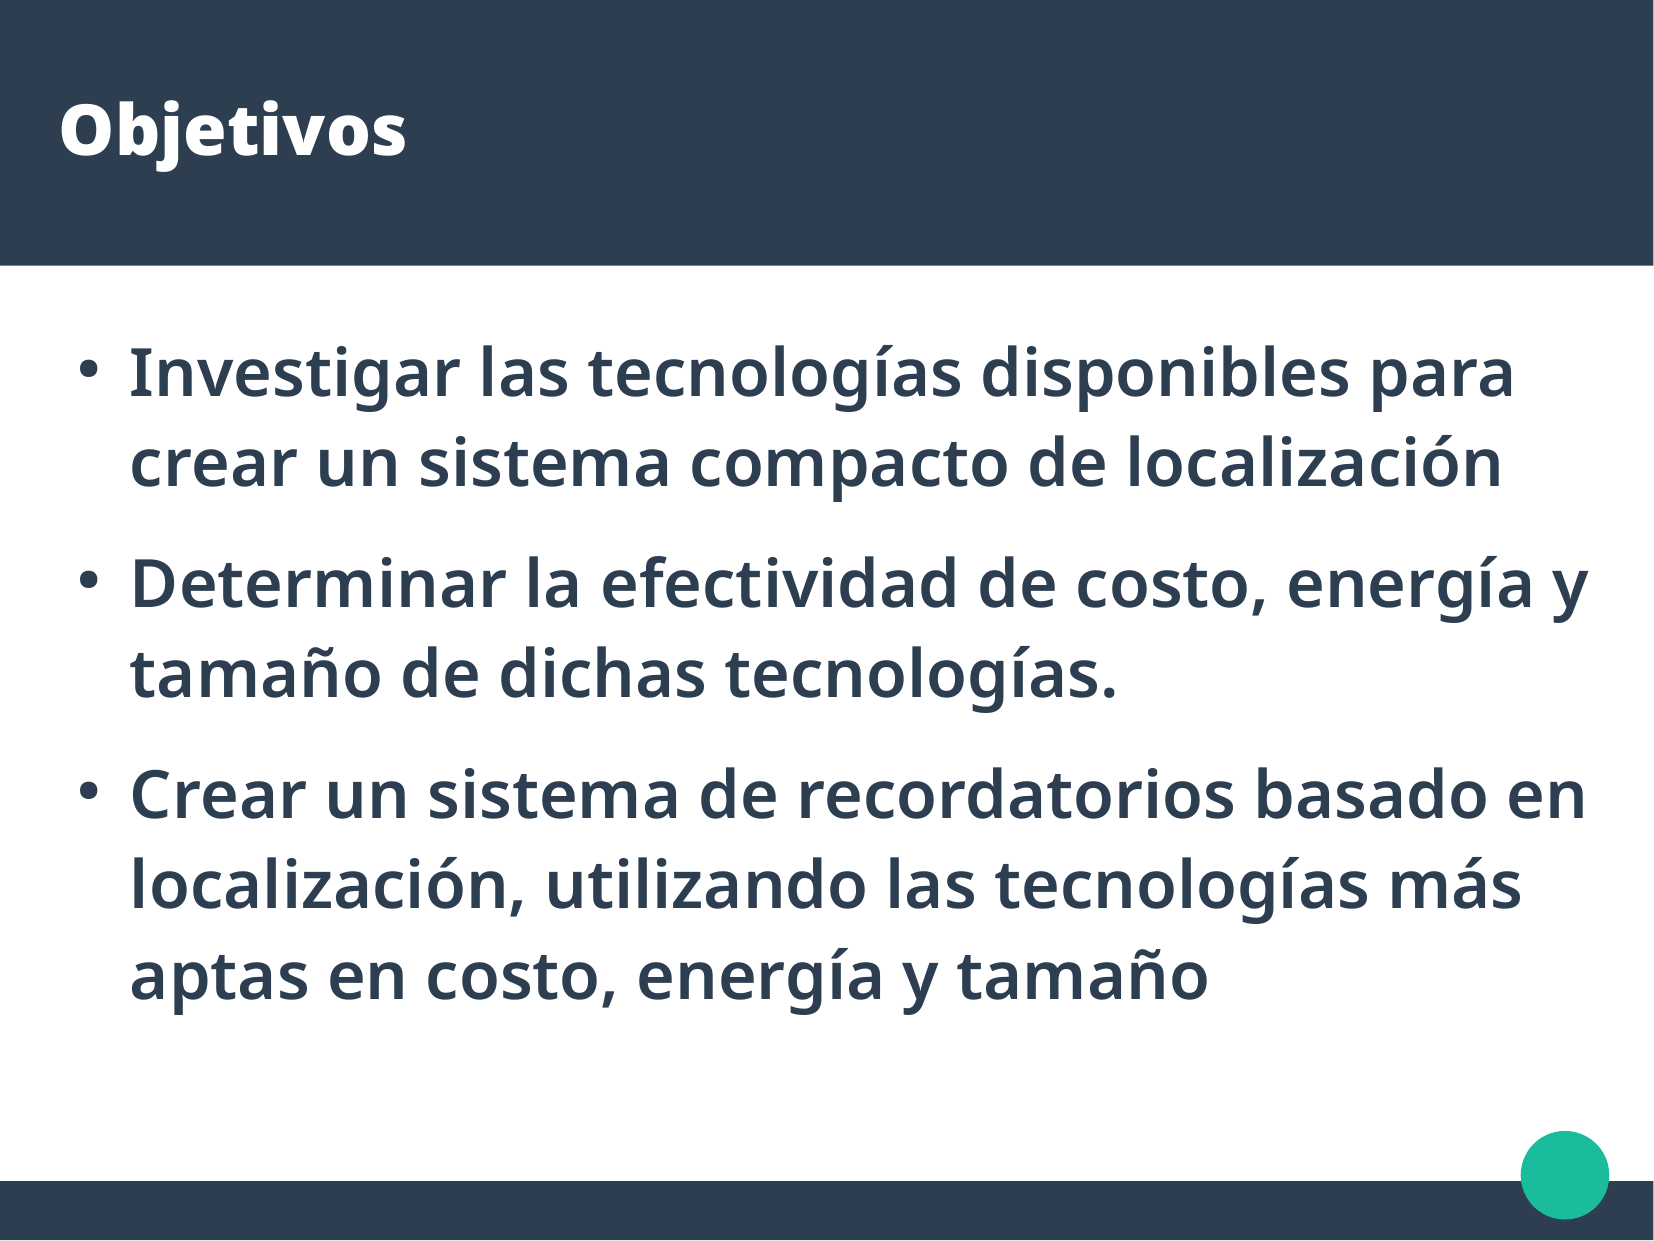

# Objetivos
Investigar las tecnologías disponibles para crear un sistema compacto de localización
Determinar la efectividad de costo, energía y tamaño de dichas tecnologías.
Crear un sistema de recordatorios basado en localización, utilizando las tecnologías más aptas en costo, energía y tamaño